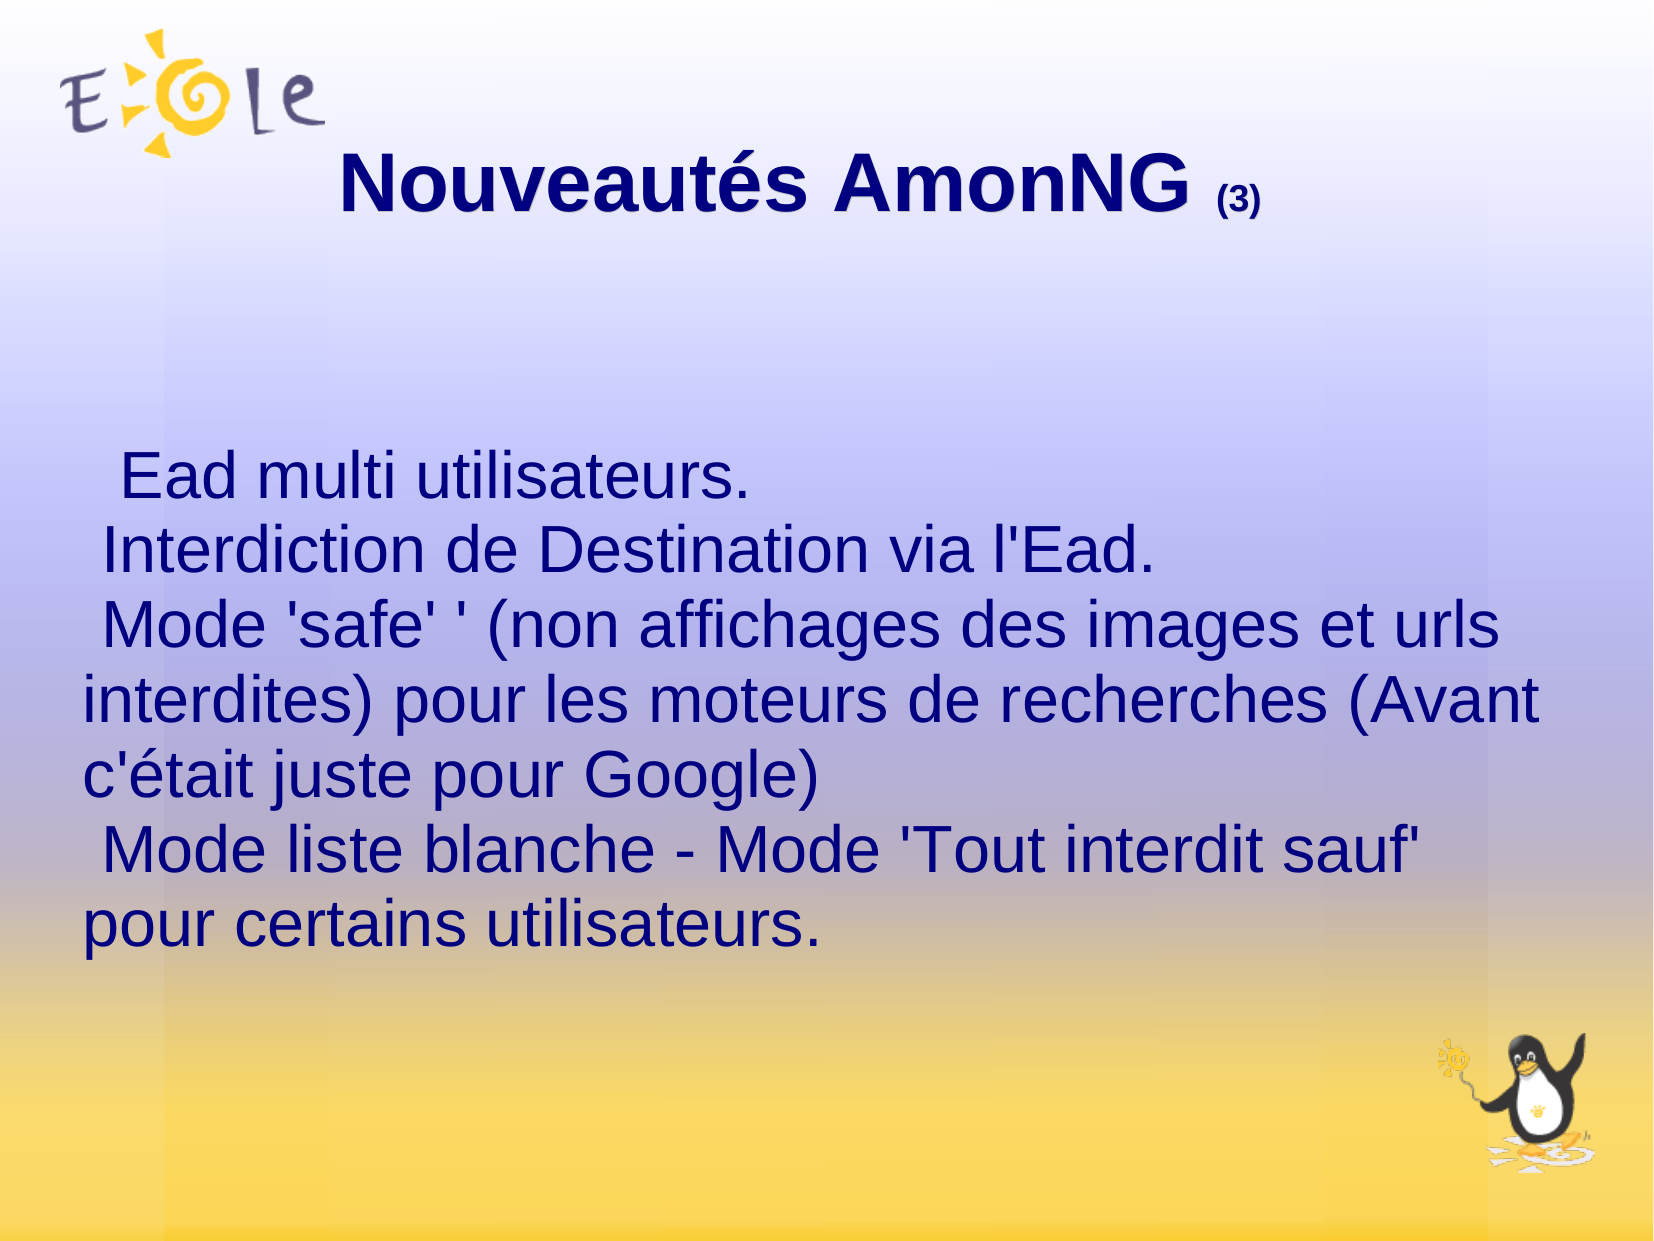

Nouveautés AmonNG (3)
# Ead multi utilisateurs.
 Interdiction de Destination via l'Ead.
 Mode 'safe' ' (non affichages des images et urls interdites) pour les moteurs de recherches (Avant c'était juste pour Google)
 Mode liste blanche - Mode 'Tout interdit sauf' pour certains utilisateurs.